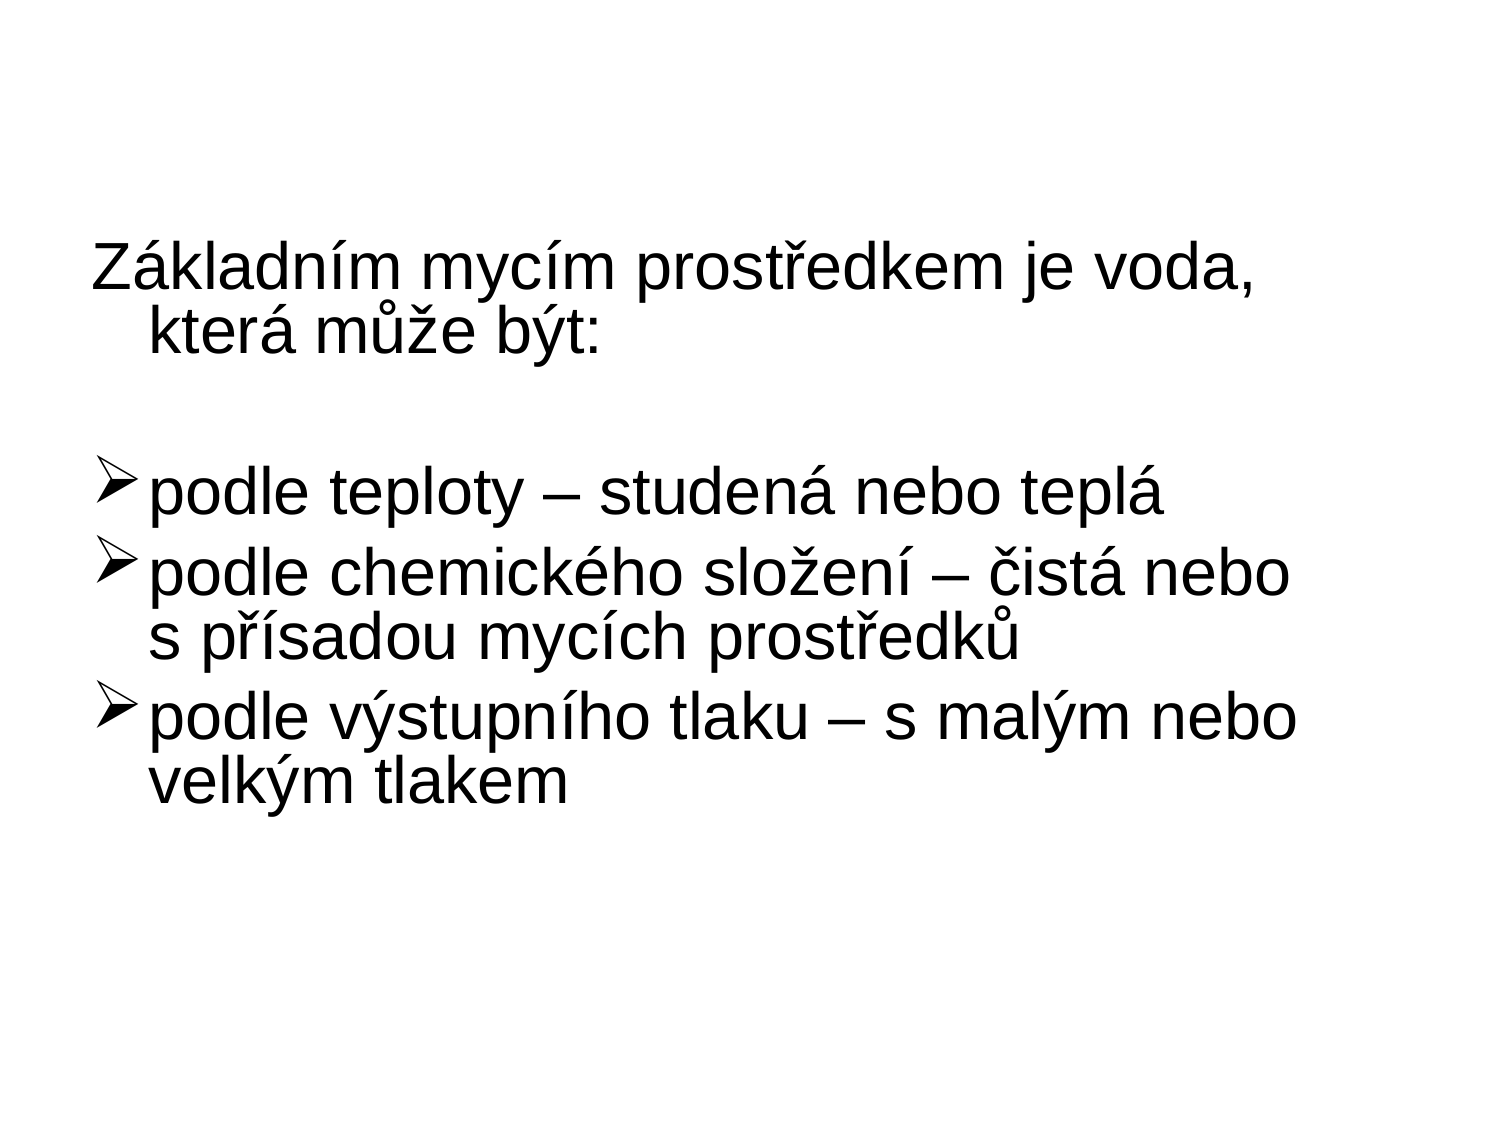

# Základním mycím prostředkem je voda, která může být:
podle teploty – studená nebo teplá
podle chemického složení – čistá nebo s přísadou mycích prostředků
podle výstupního tlaku – s malým nebo velkým tlakem